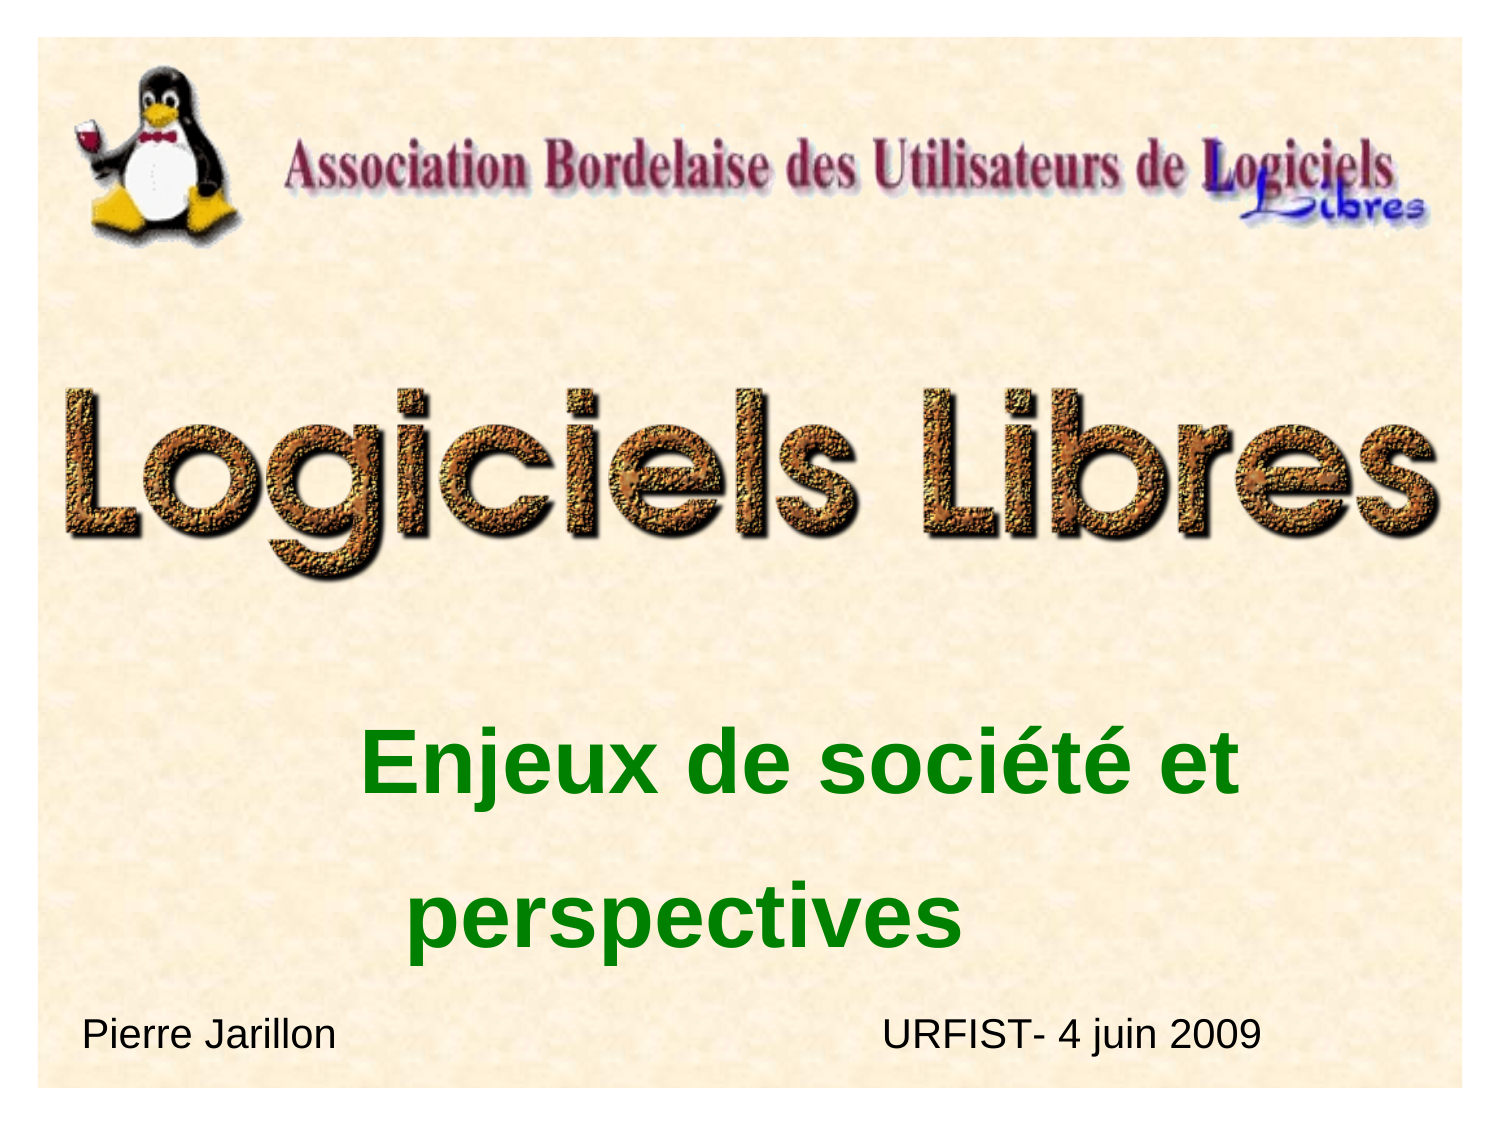

Enjeux de société et perspectives
Pierre Jarillon 								URFIST- 4 juin 2009